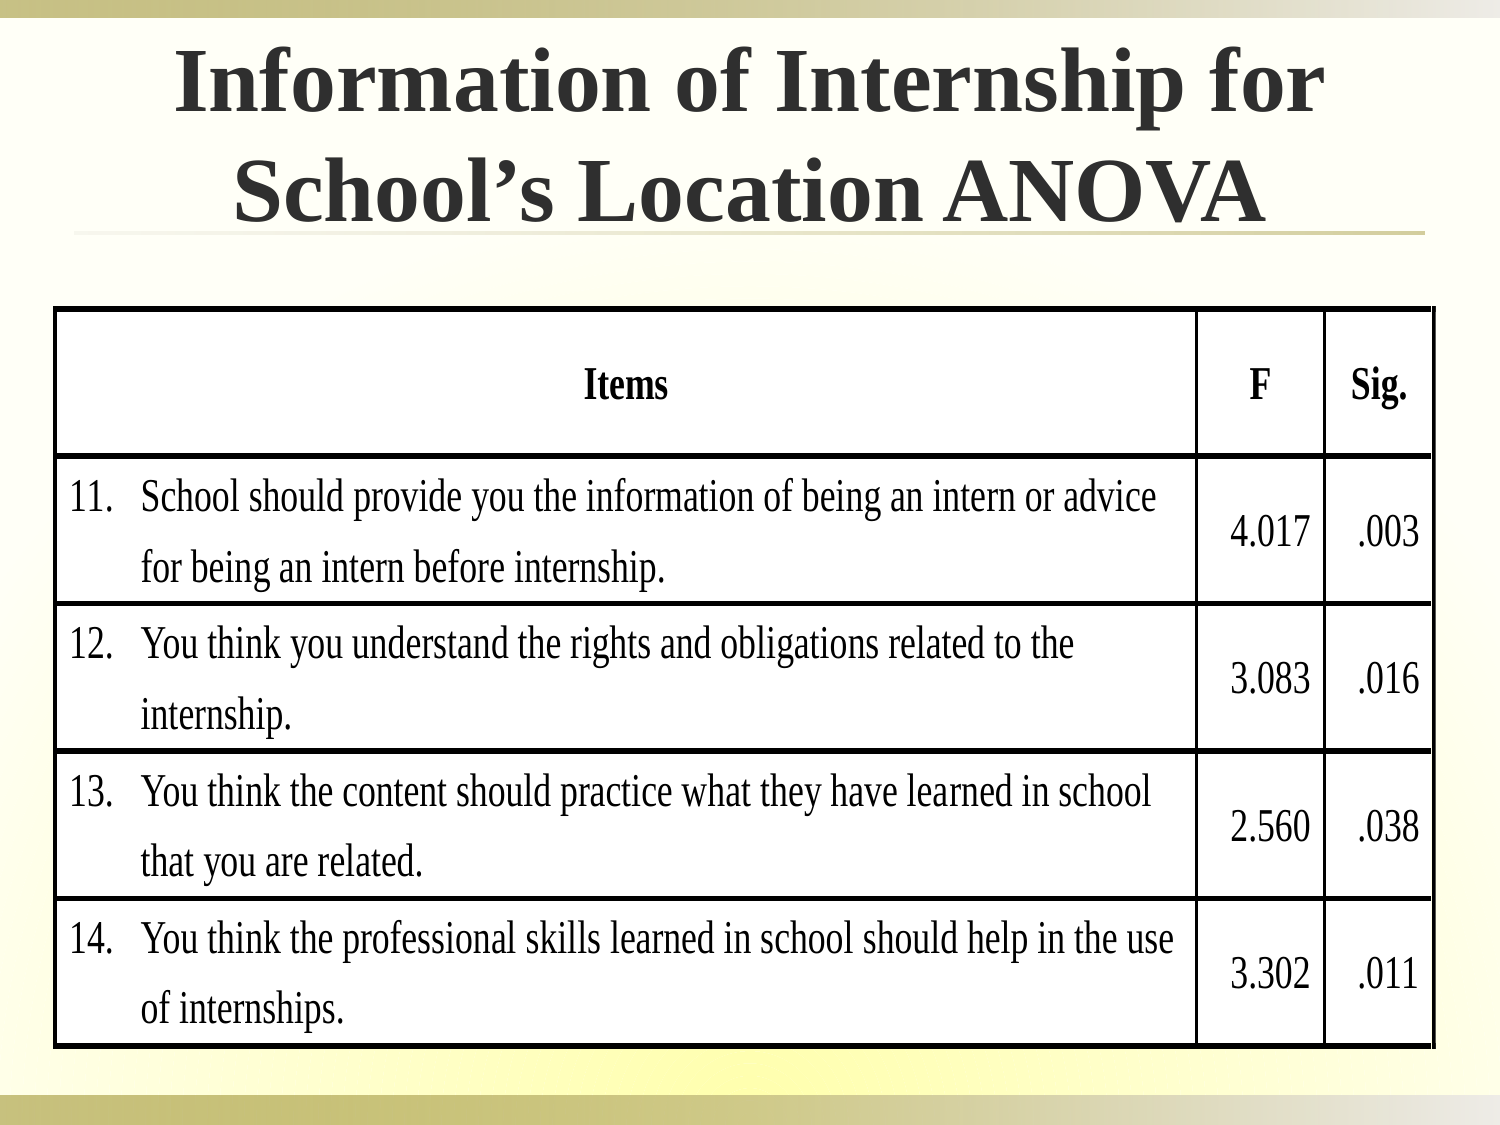

# Information of Internship for School’s Location ANOVA